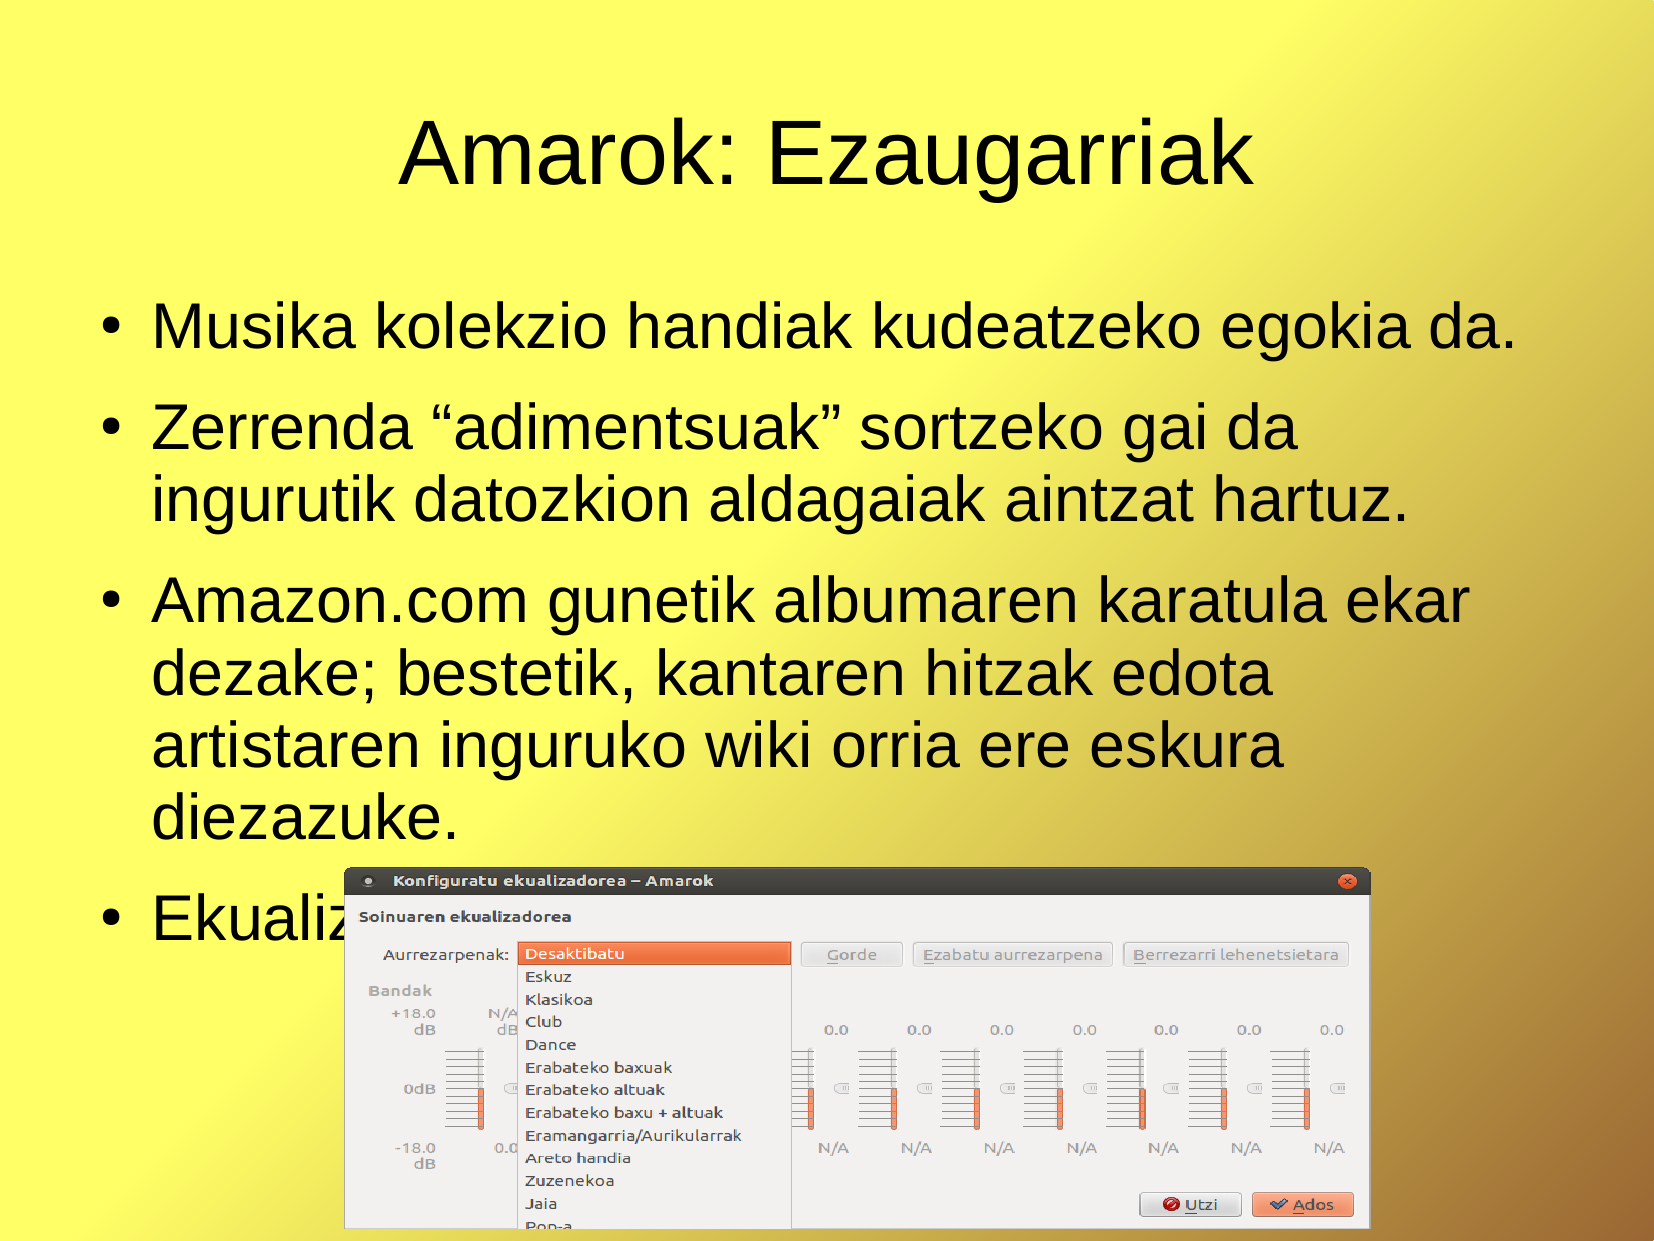

# Amarok: Ezaugarriak
Musika kolekzio handiak kudeatzeko egokia da.
Zerrenda “adimentsuak” sortzeko gai da ingurutik datozkion aldagaiak aintzat hartuz.
Amazon.com gunetik albumaren karatula ekar dezake; bestetik, kantaren hitzak edota artistaren inguruko wiki orria ere eskura diezazuke.
Ekualizadore txukun bat ere badauka.